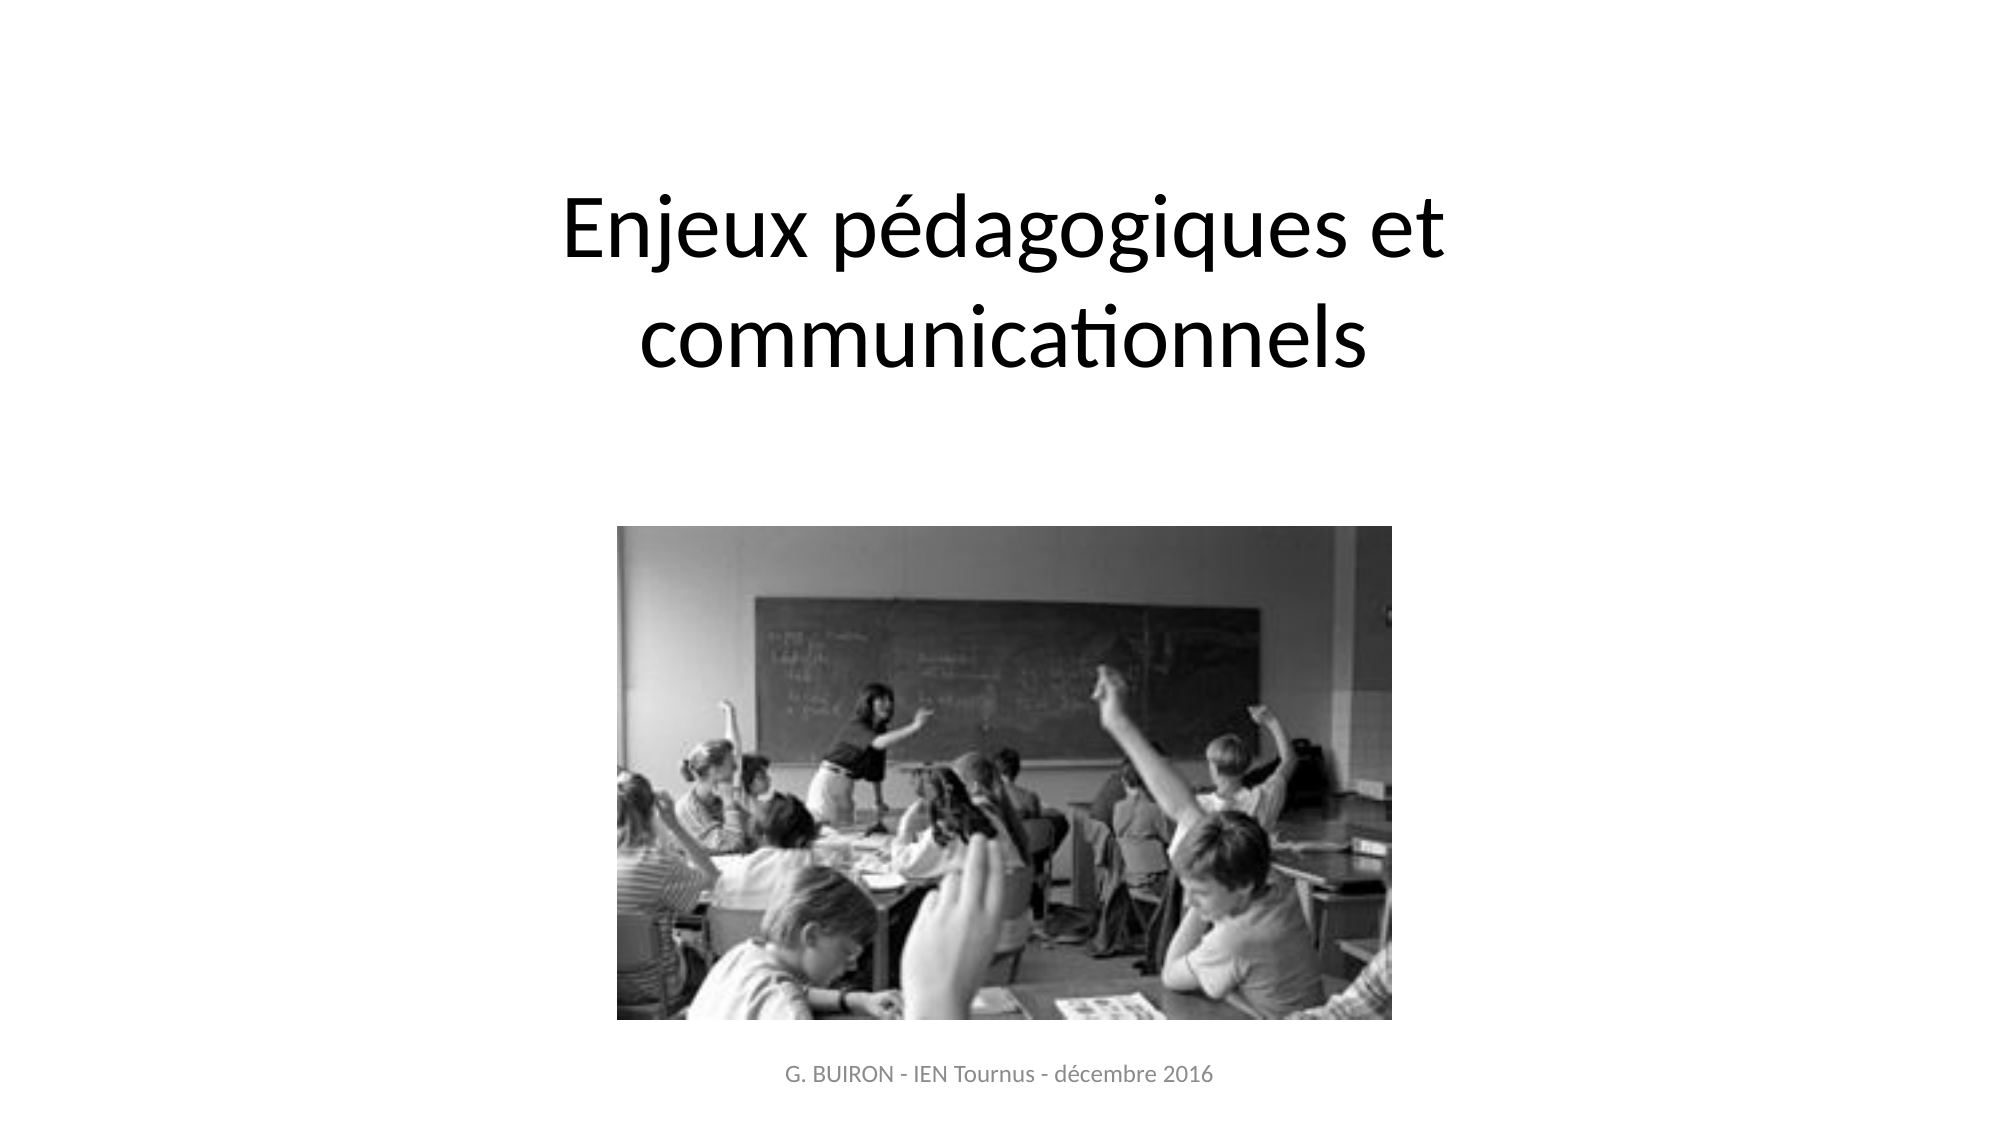

Enjeux pédagogiques et communicationnels
G. BUIRON - IEN Tournus - décembre 2016